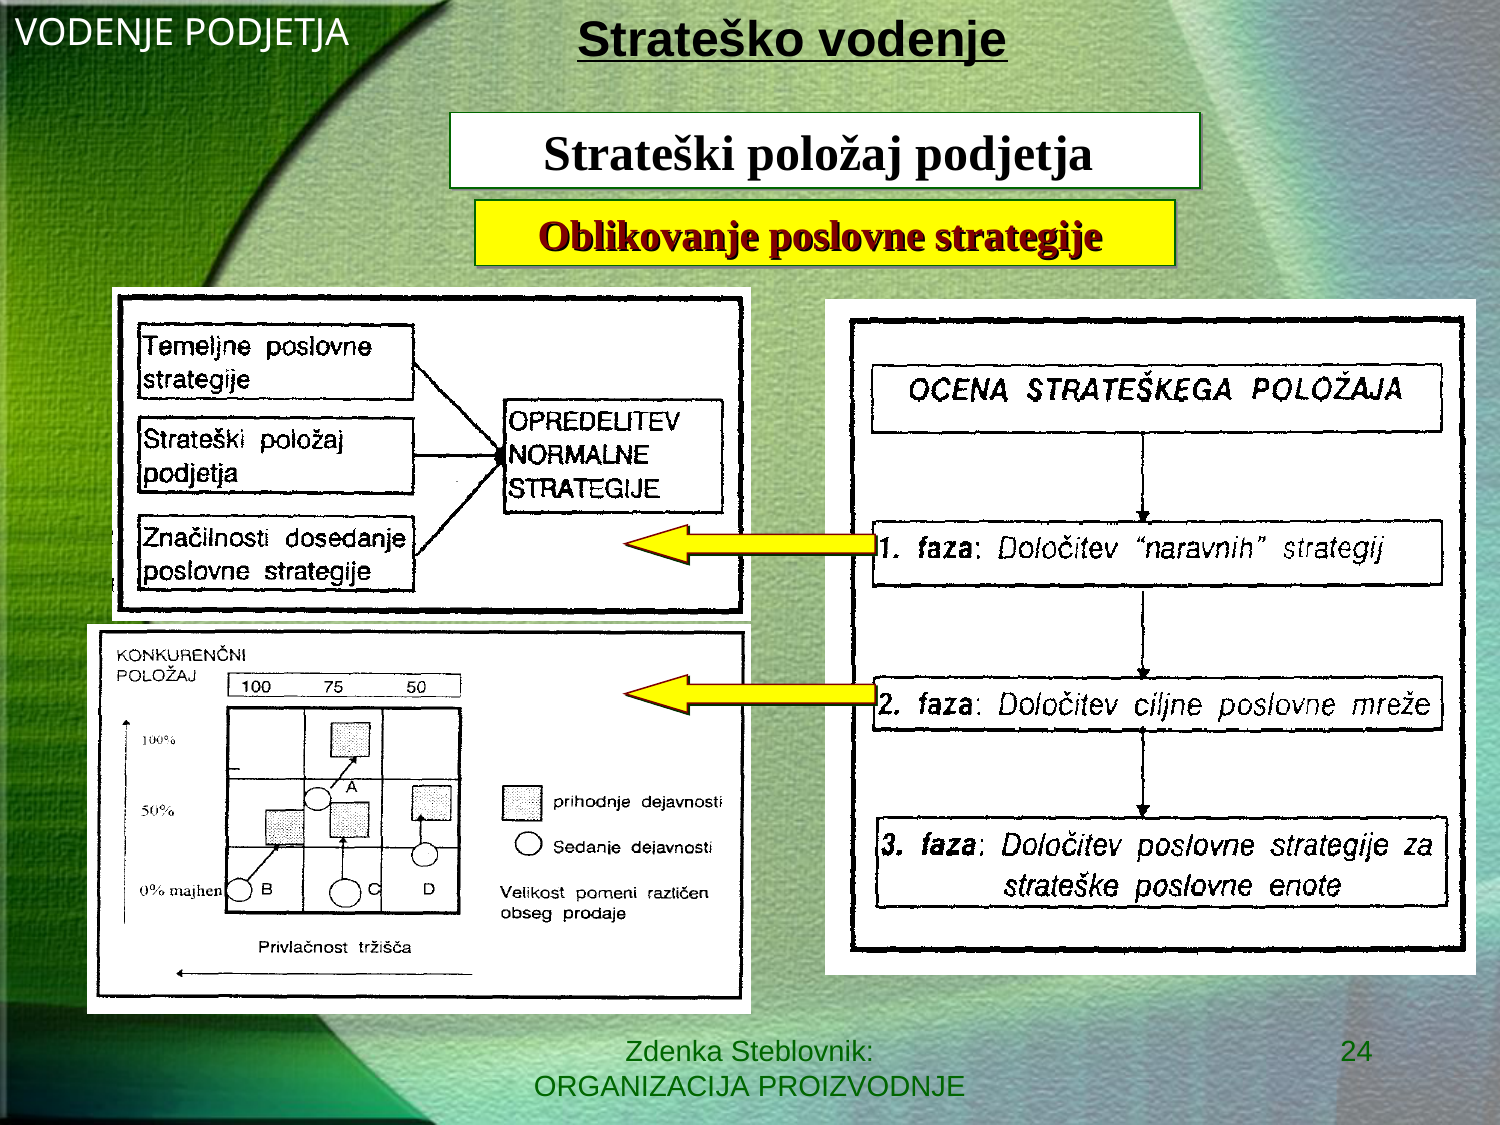

VODENJE PODJETJA
Strateško vodenje
Strateški položaj podjetja
Oblikovanje poslovne strategije
Zdenka Steblovnik: ORGANIZACIJA PROIZVODNJE